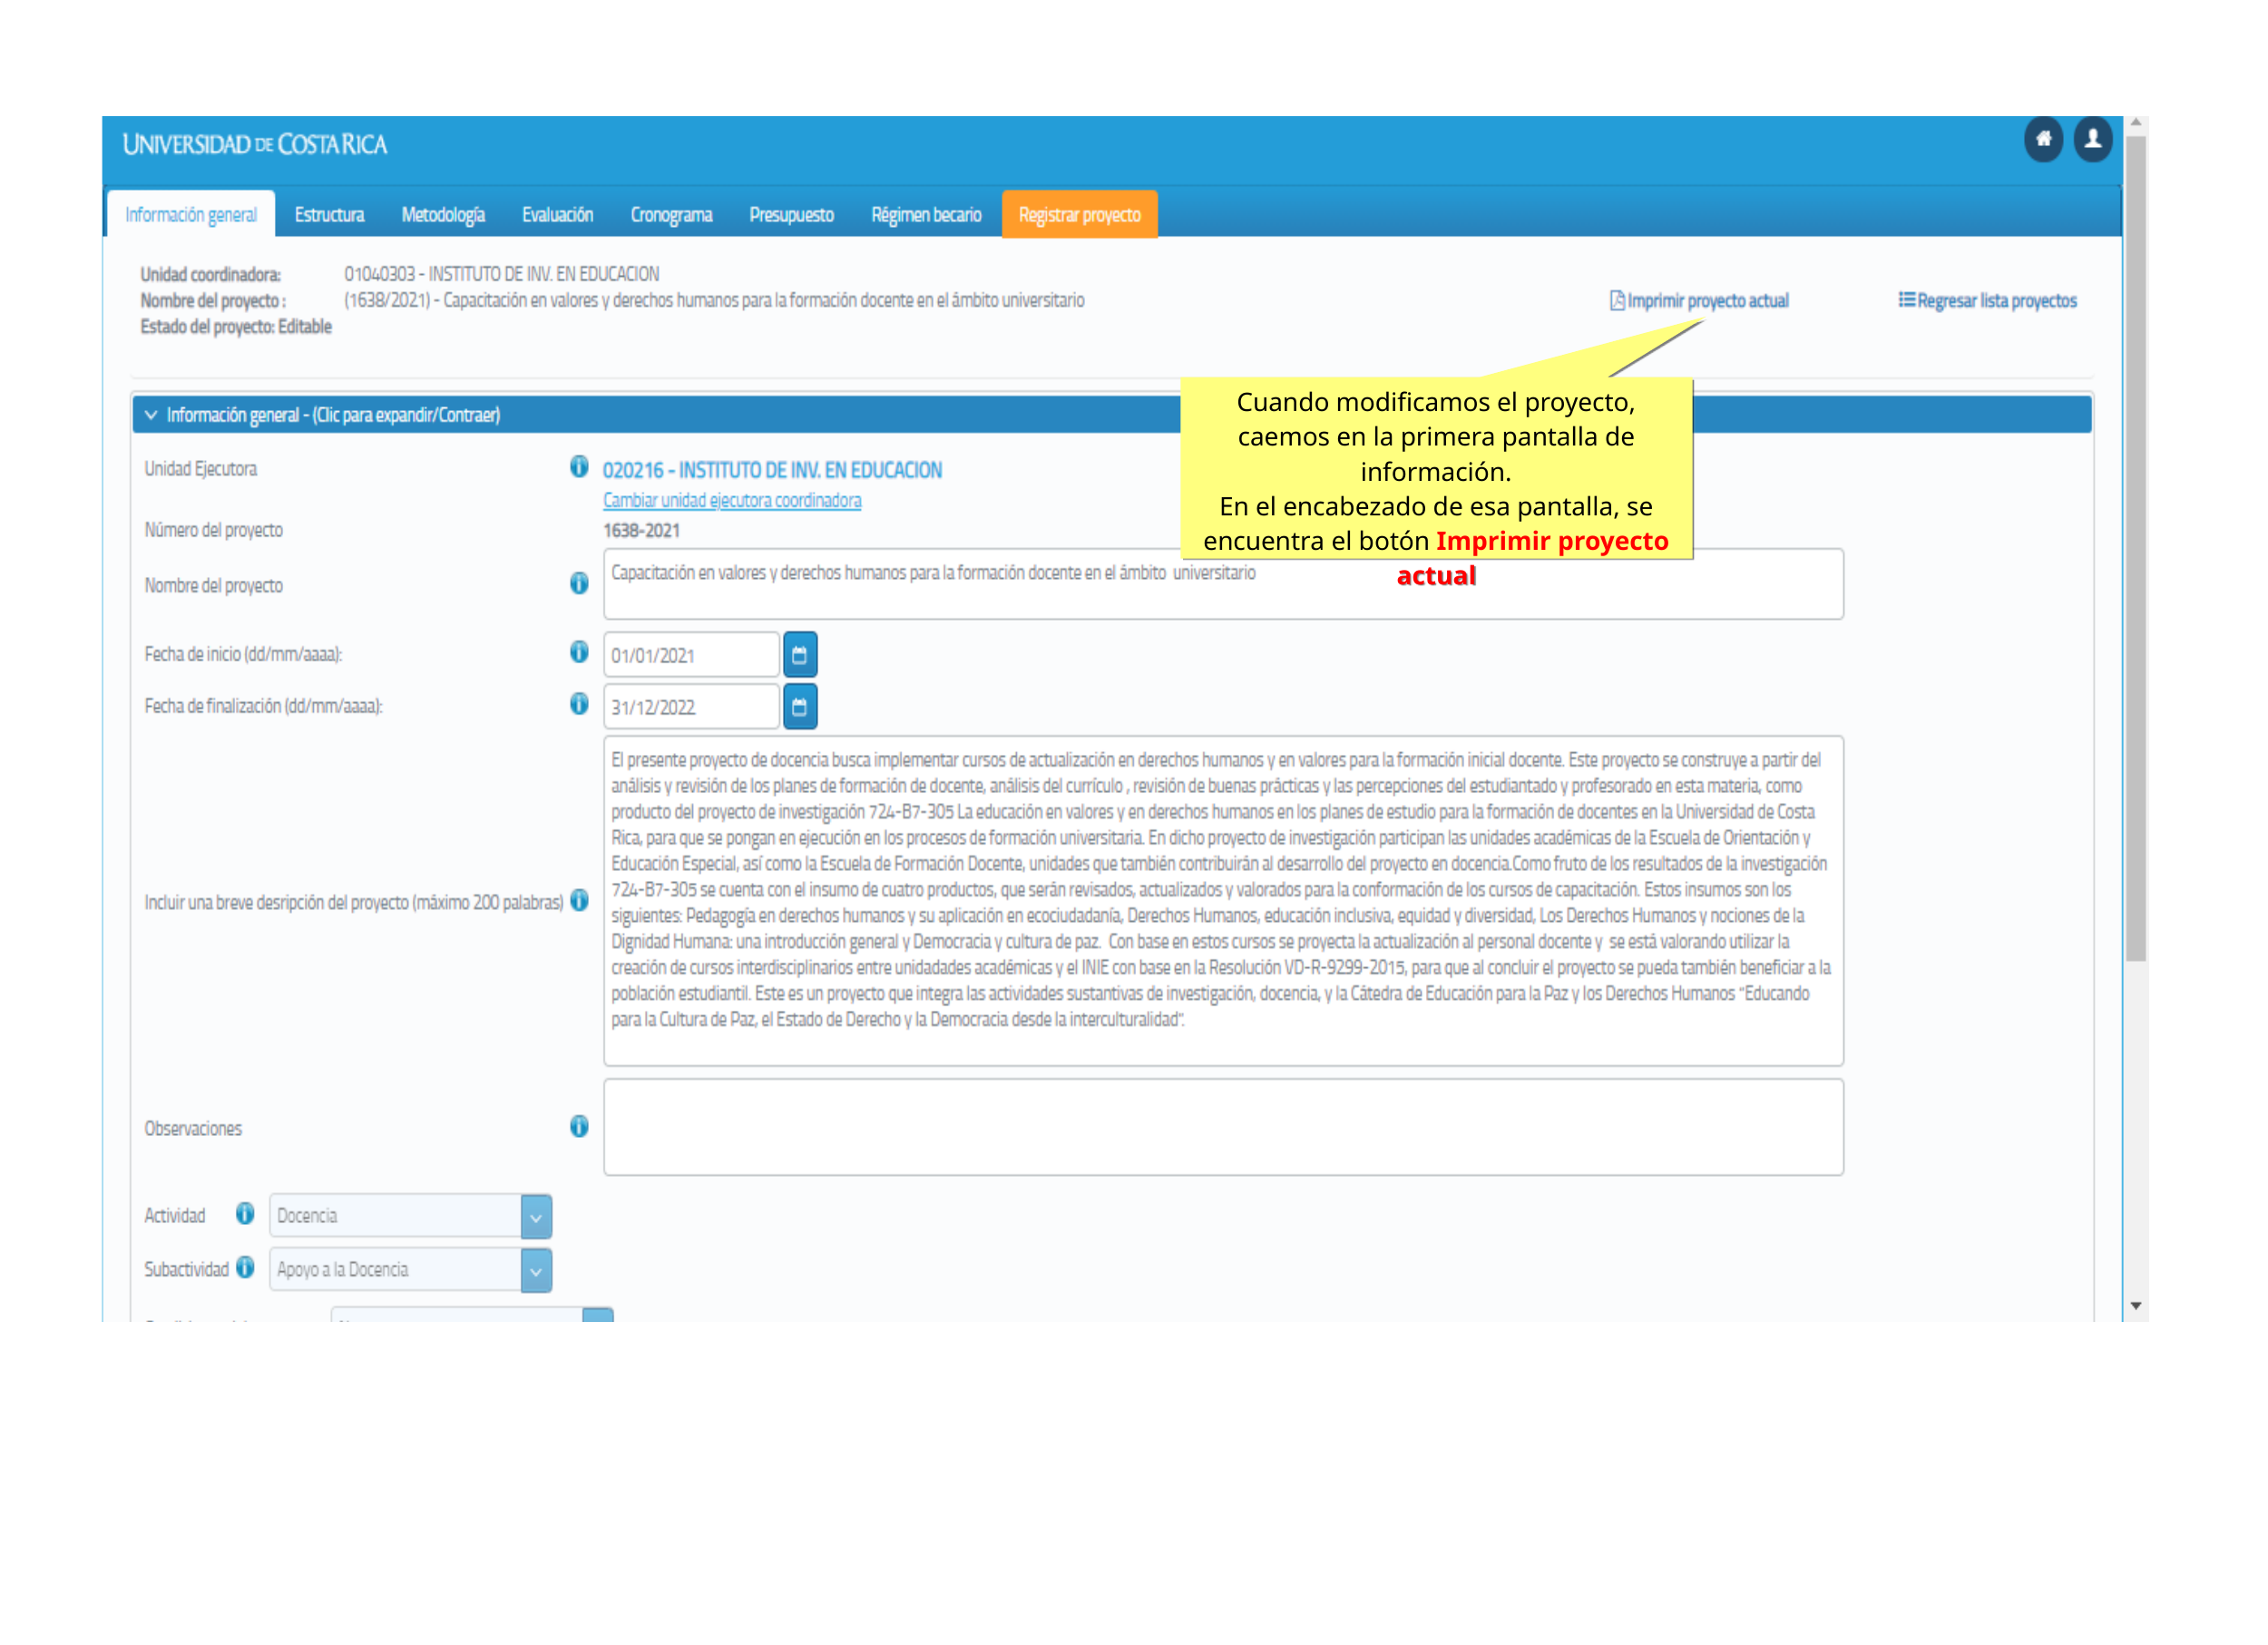

Cuando modificamos el proyecto, caemos en la primera pantalla de información.
En el encabezado de esa pantalla, se encuentra el botón Imprimir proyecto actual